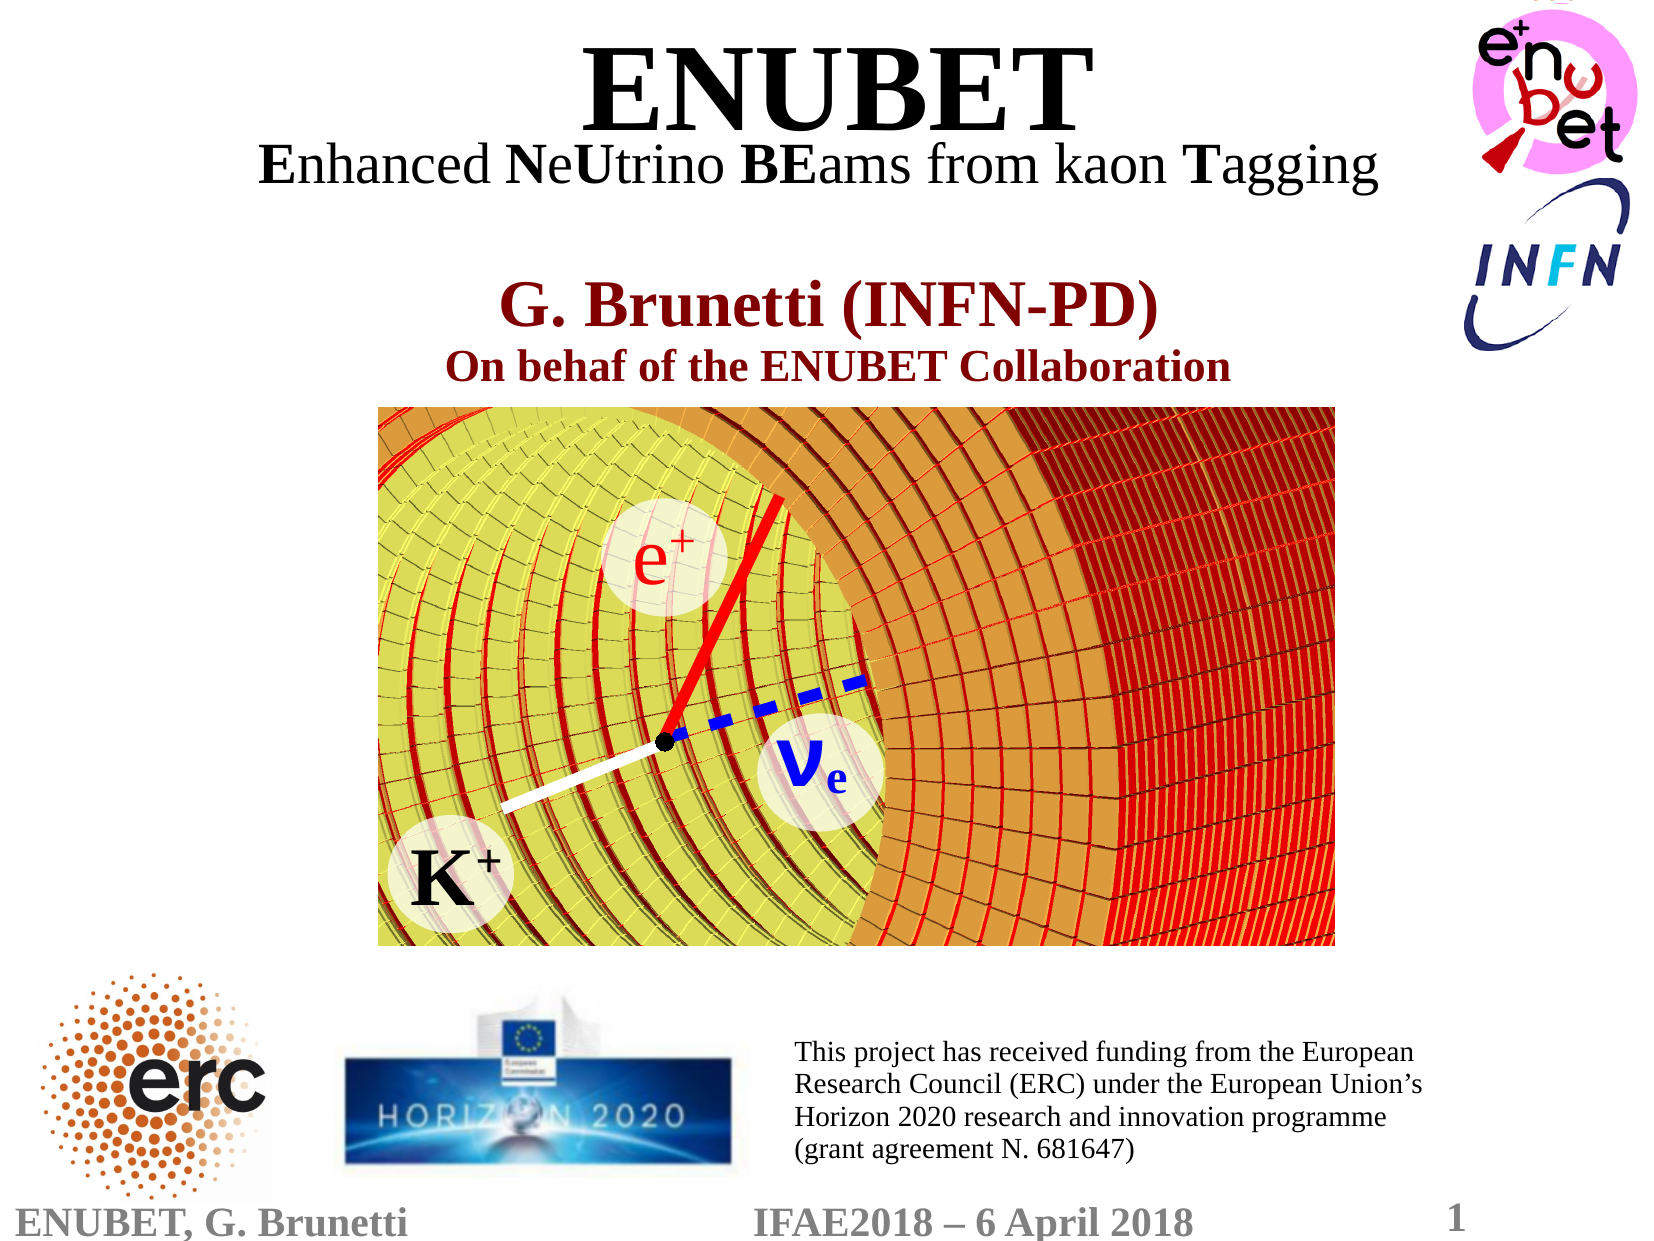

ENUBET
Enhanced NeUtrino BEams from kaon Tagging
G. Brunetti (INFN-PD)
On behaf of the ENUBET Collaboration
e+
νe
K+
This project has received funding from the European Research Council (ERC) under the European Union’s Horizon 2020 research and innovation programme (grant agreement N. 681647)